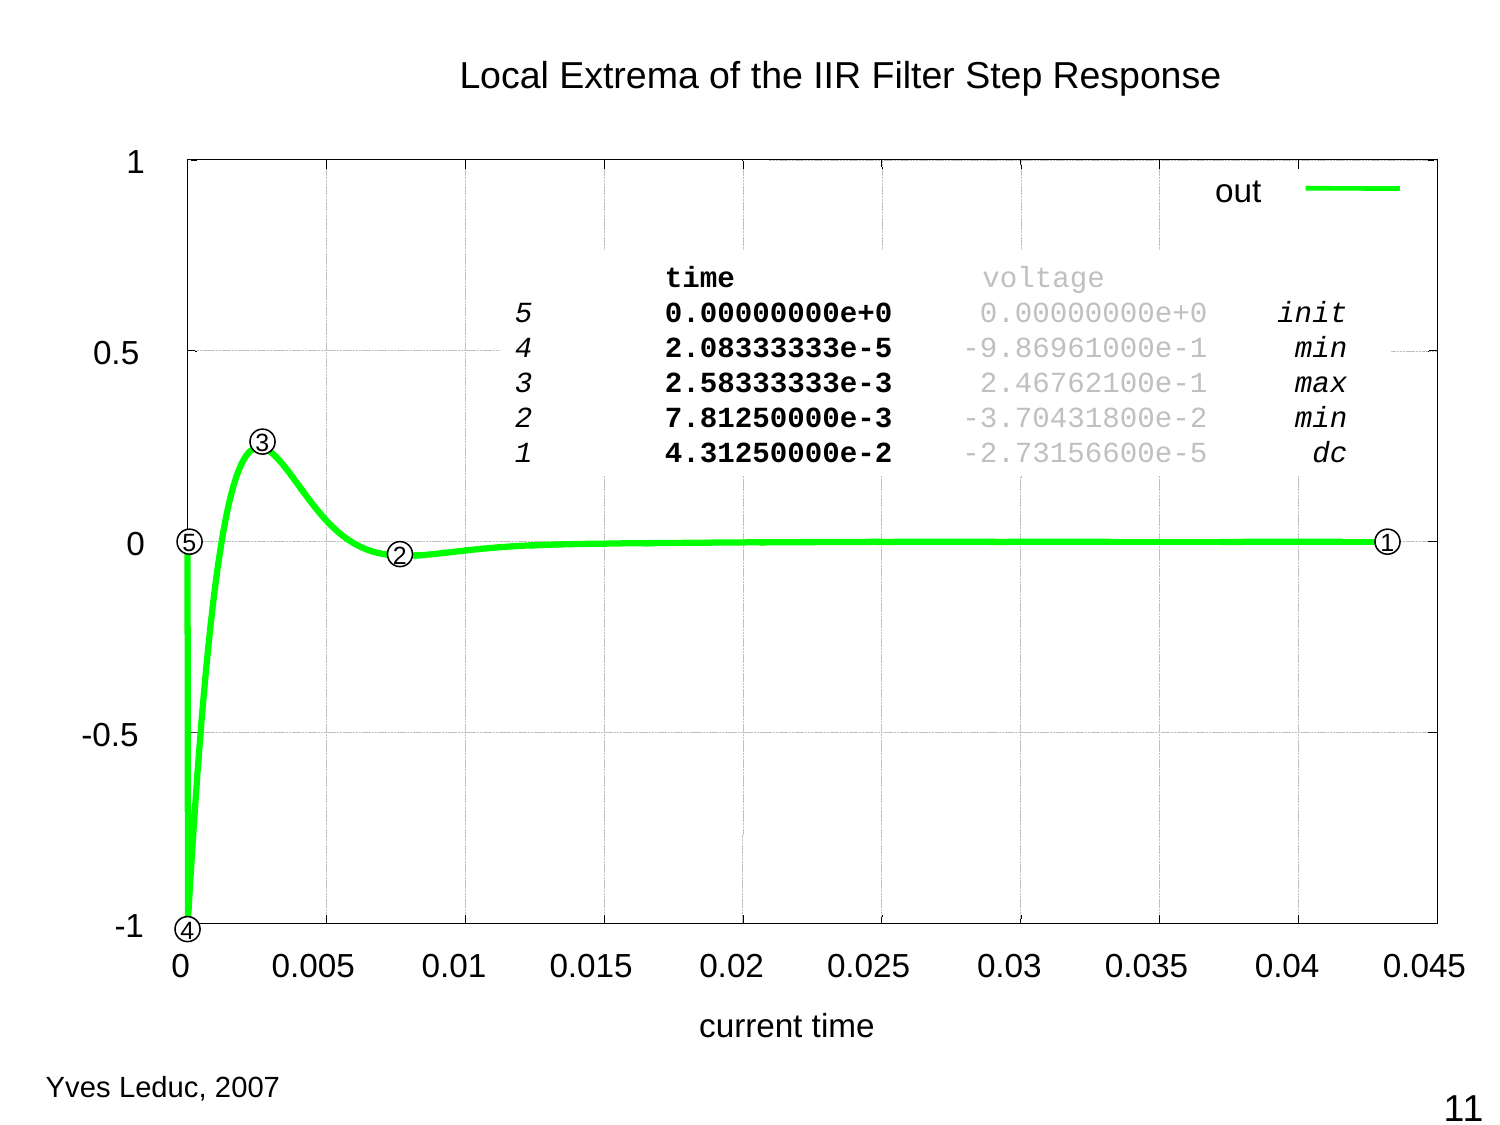

Local Extrema of the IIR Filter Step Response
 1
out
 0.5
 0
-0.5
-1
 0
 0.005
 0.01
 0.015
 0.02
 0.025
 0.03
 0.035
 0.04
 0.045
current time
	time		 voltage
5	0.00000000e+0 0.00000000e+0 init
4	2.08333333e-5 -9.86961000e-1 min
3	2.58333333e-3 2.46762100e-1 max
2	7.81250000e-3 -3.70431800e-2 min
1	4.31250000e-2 -2.73156600e-5 dc
3
5
1
2
4
11